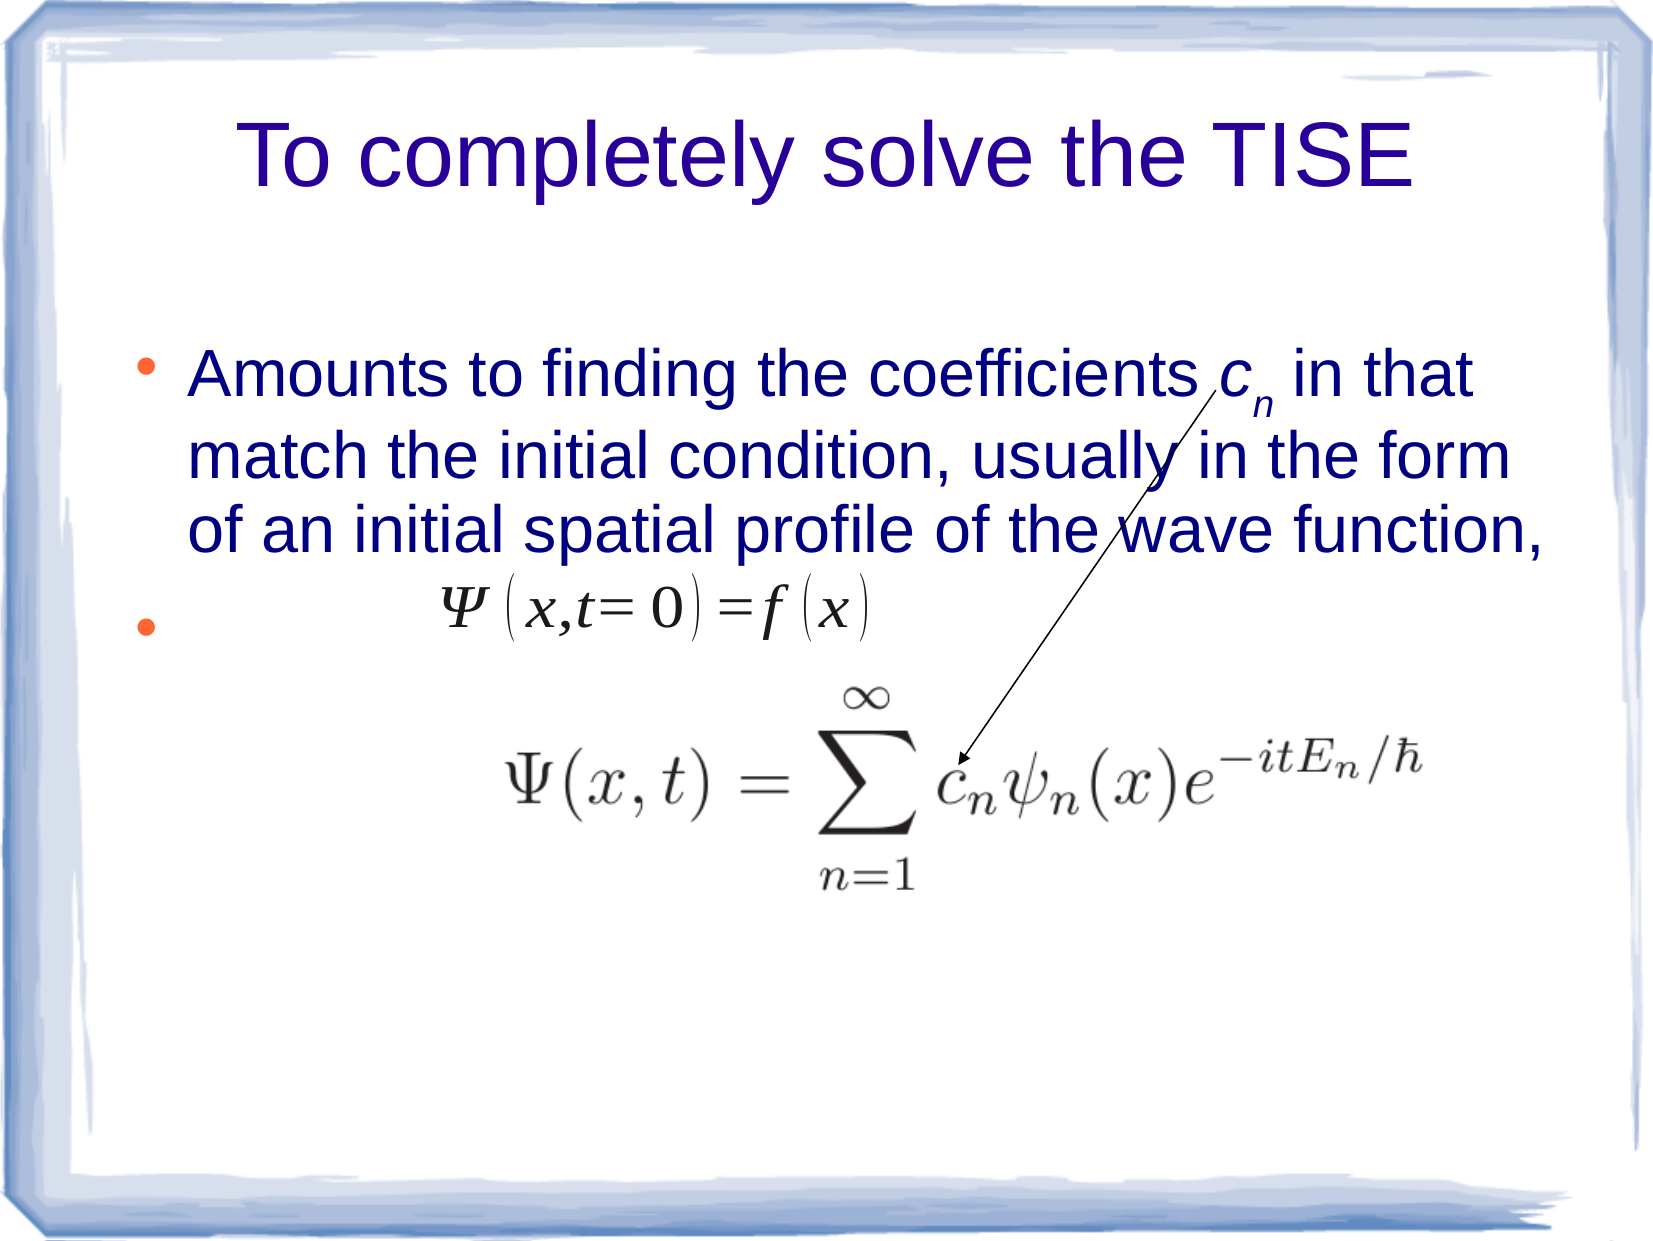

# To completely solve the TISE
Amounts to finding the coefficients cn in that match the initial condition, usually in the form of an initial spatial profile of the wave function,